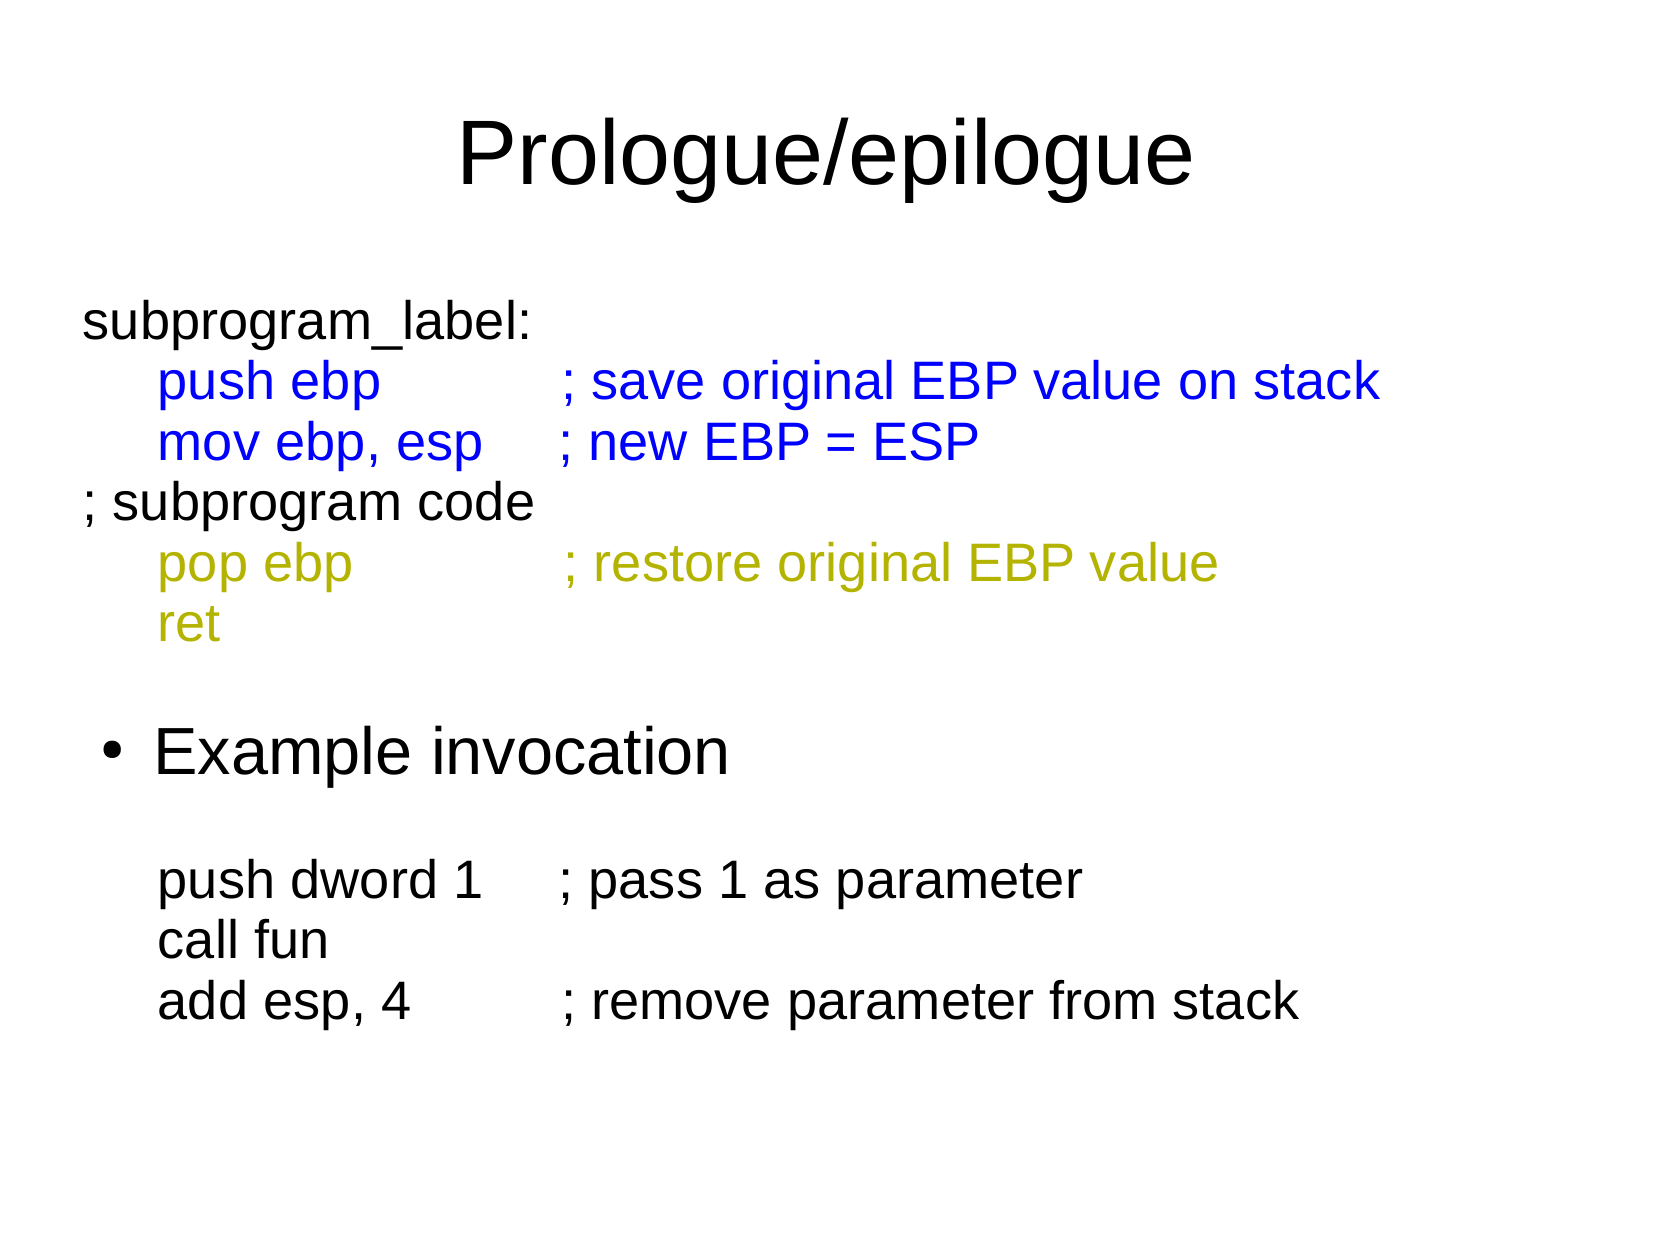

# Prologue/epilogue
subprogram_label:
 push ebp ; save original EBP value on stack
 mov ebp, esp ; new EBP = ESP
; subprogram code
 pop ebp ; restore original EBP value
 ret
Example invocation
 push dword 1 ; pass 1 as parameter
 call fun
 add esp, 4 ; remove parameter from stack